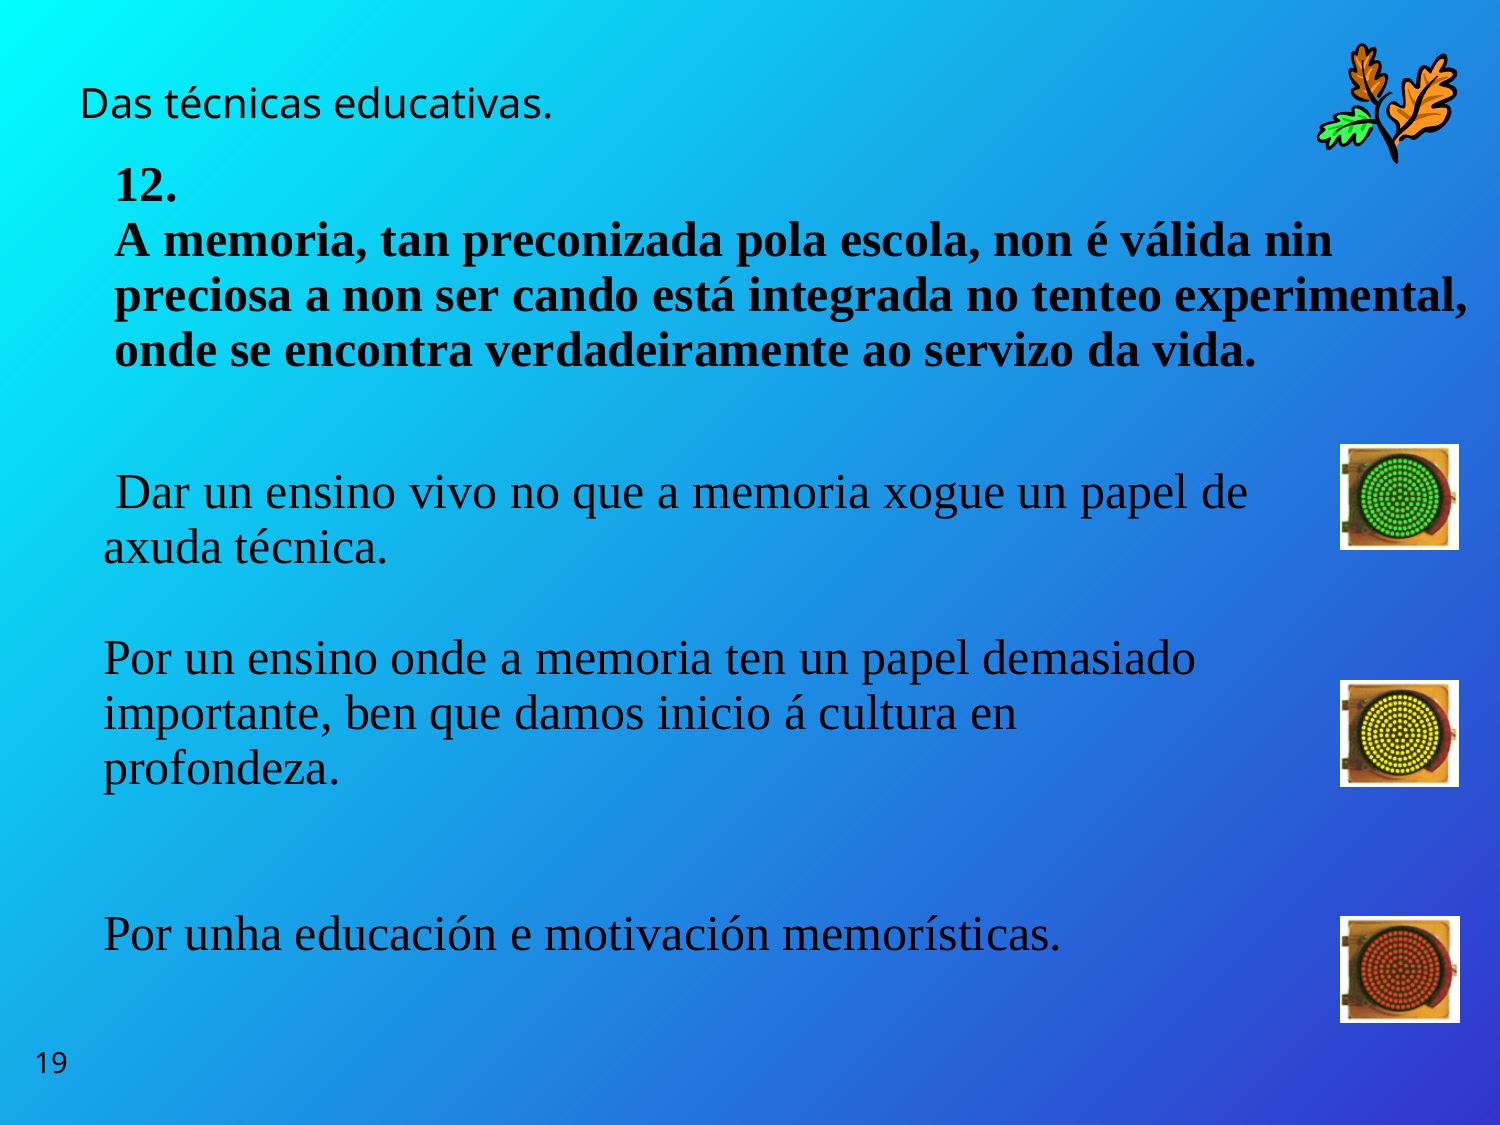

Das técnicas educativas.
12.
A memoria, tan preconizada pola escola, non é válida nin preciosa a non ser cando está integrada no tenteo experimental, onde se encontra verdadeiramente ao servizo da vida.
 Dar un ensino vivo no que a memoria xogue un papel de axuda técnica.
Por un ensino onde a memoria ten un papel demasiado importante, ben que damos inicio á cultura en profondeza.
Por unha educación e motivación memorísticas.
19